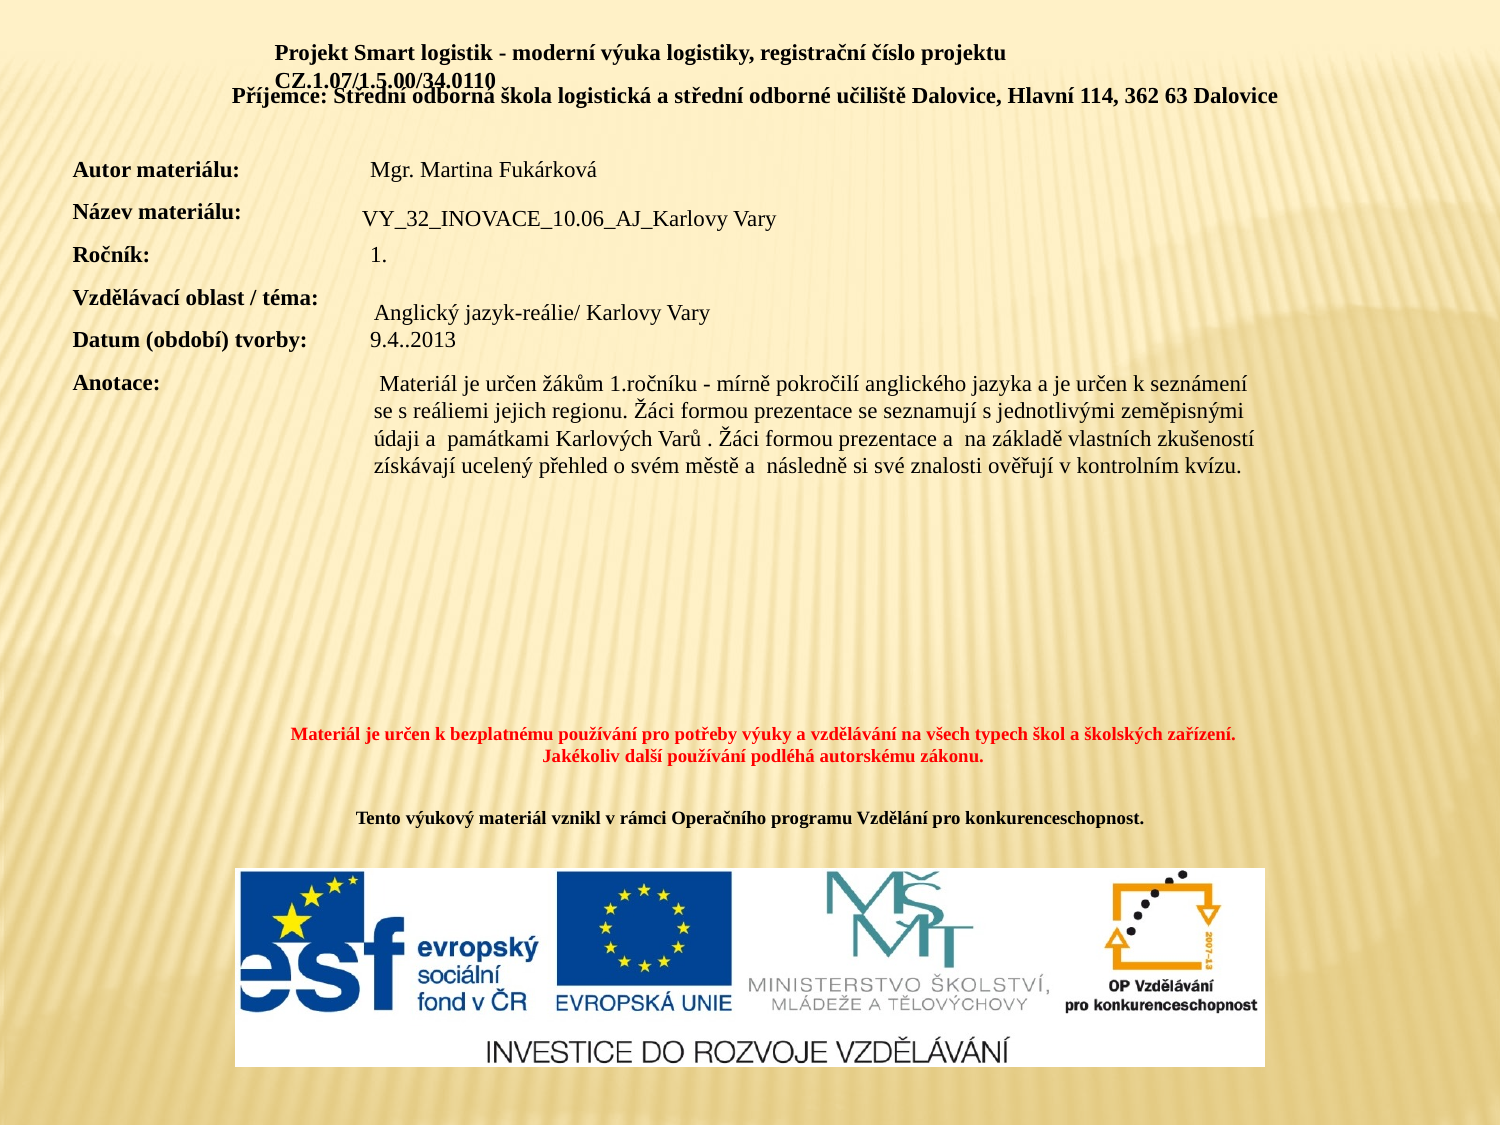

Projekt Smart logistik - moderní výuka logistiky, registrační číslo projektu CZ.1.07/1.5.00/34.0110
Příjemce: Střední odborná škola logistická a střední odborné učiliště Dalovice, Hlavní 114, 362 63 Dalovice
Autor materiálu:
Mgr. Martina Fukárková
Název materiálu:
VY_32_INOVACE_10.06_AJ_Karlovy Vary
Ročník:
1.
Vzdělávací oblast / téma:
Anglický jazyk-reálie/ Karlovy Vary
Datum (období) tvorby:
9.4..2013
Anotace:
 Materiál je určen žákům 1.ročníku - mírně pokročilí anglického jazyka a je určen k seznámení se s reáliemi jejich regionu. Žáci formou prezentace se seznamují s jednotlivými zeměpisnými údaji a památkami Karlových Varů . Žáci formou prezentace a na základě vlastních zkušeností získávají ucelený přehled o svém městě a následně si své znalosti ověřují v kontrolním kvízu.
Materiál je určen k bezplatnému používání pro potřeby výuky a vzdělávání na všech typech škol a školských zařízení.
Jakékoliv další používání podléhá autorskému zákonu.
Tento výukový materiál vznikl v rámci Operačního programu Vzdělání pro konkurenceschopnost.